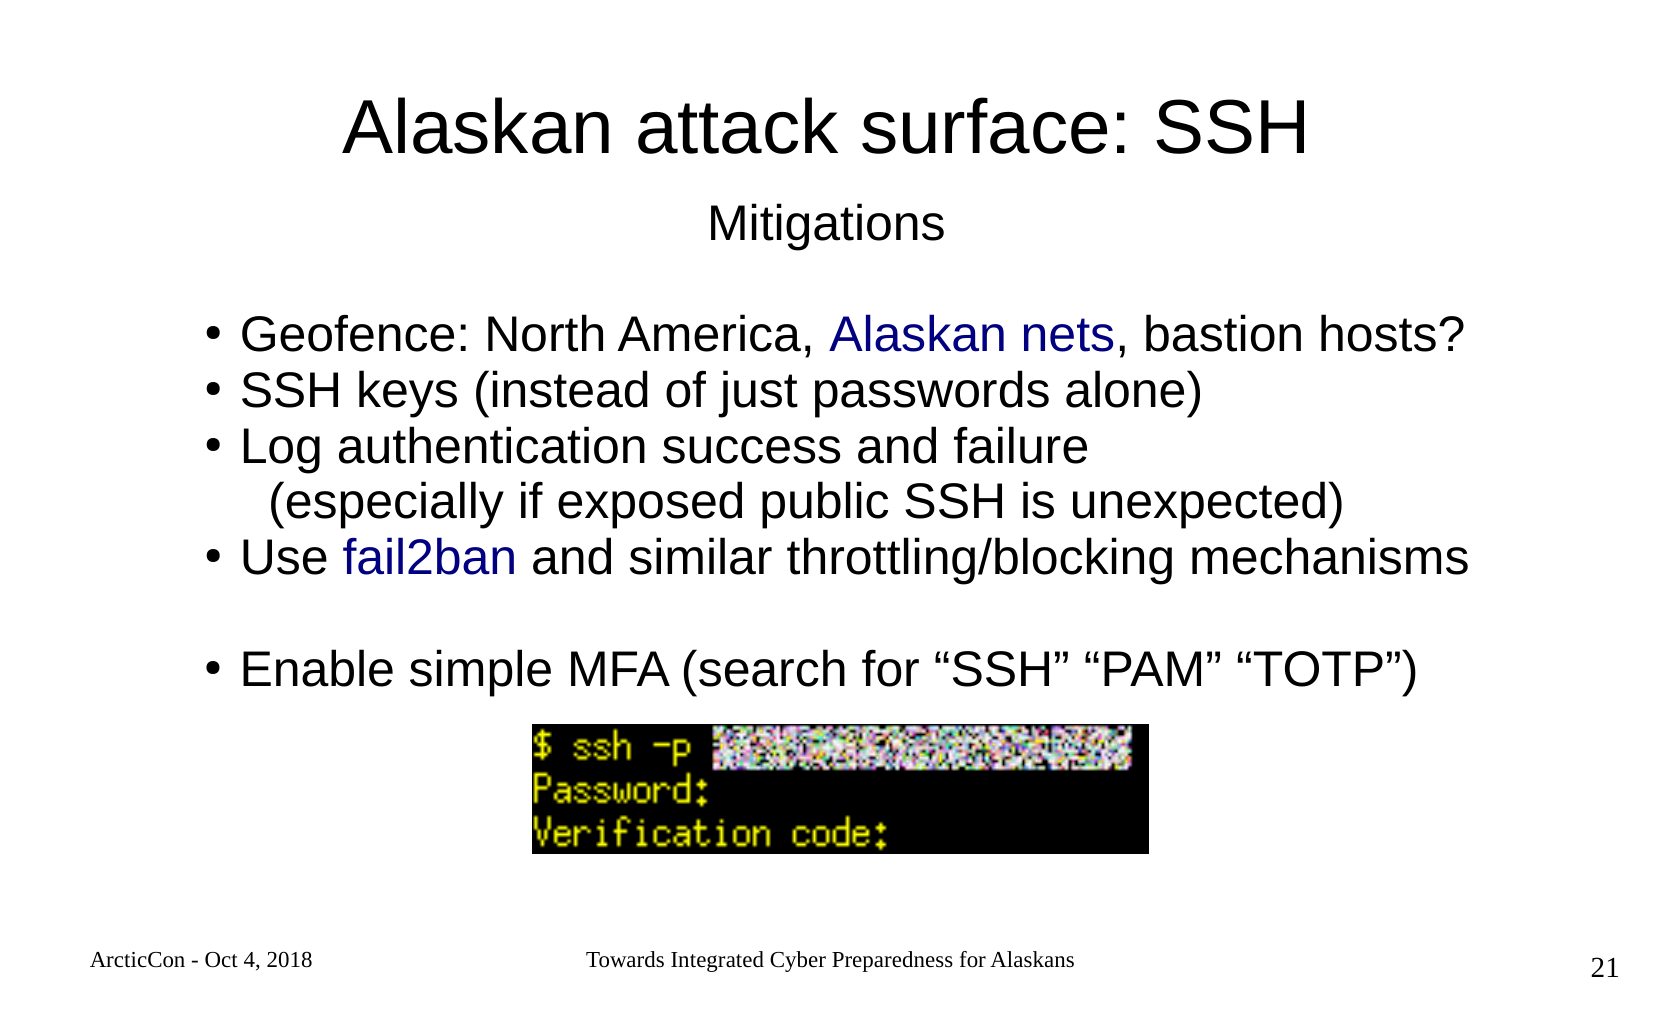

# Alaskan attack surface: SSH
Mitigations
Geofence: North America, Alaskan nets, bastion hosts?
SSH keys (instead of just passwords alone)
Log authentication success and failure
		(especially if exposed public SSH is unexpected)
Use fail2ban and similar throttling/blocking mechanisms
Enable simple MFA (search for “SSH” “PAM” “TOTP”)